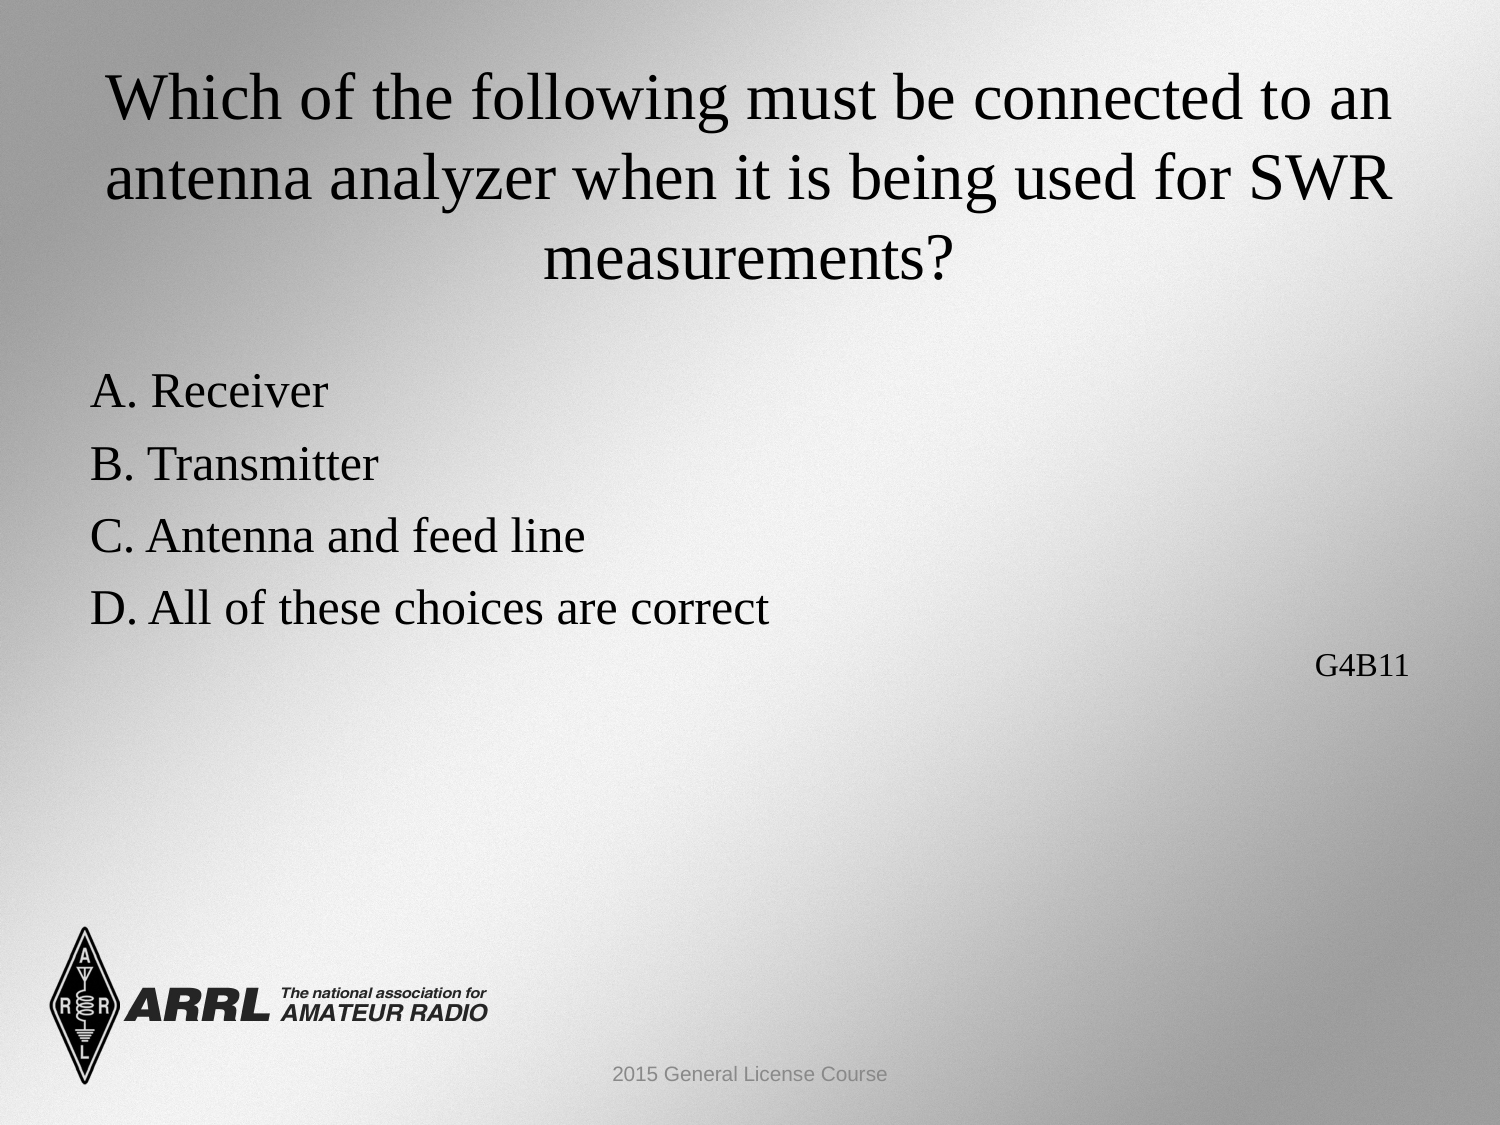

# Which of the following must be connected to an antenna analyzer when it is being used for SWR measurements?
A. Receiver
B. Transmitter
C. Antenna and feed line
D. All of these choices are correct
 G4B11
2015 General License Course